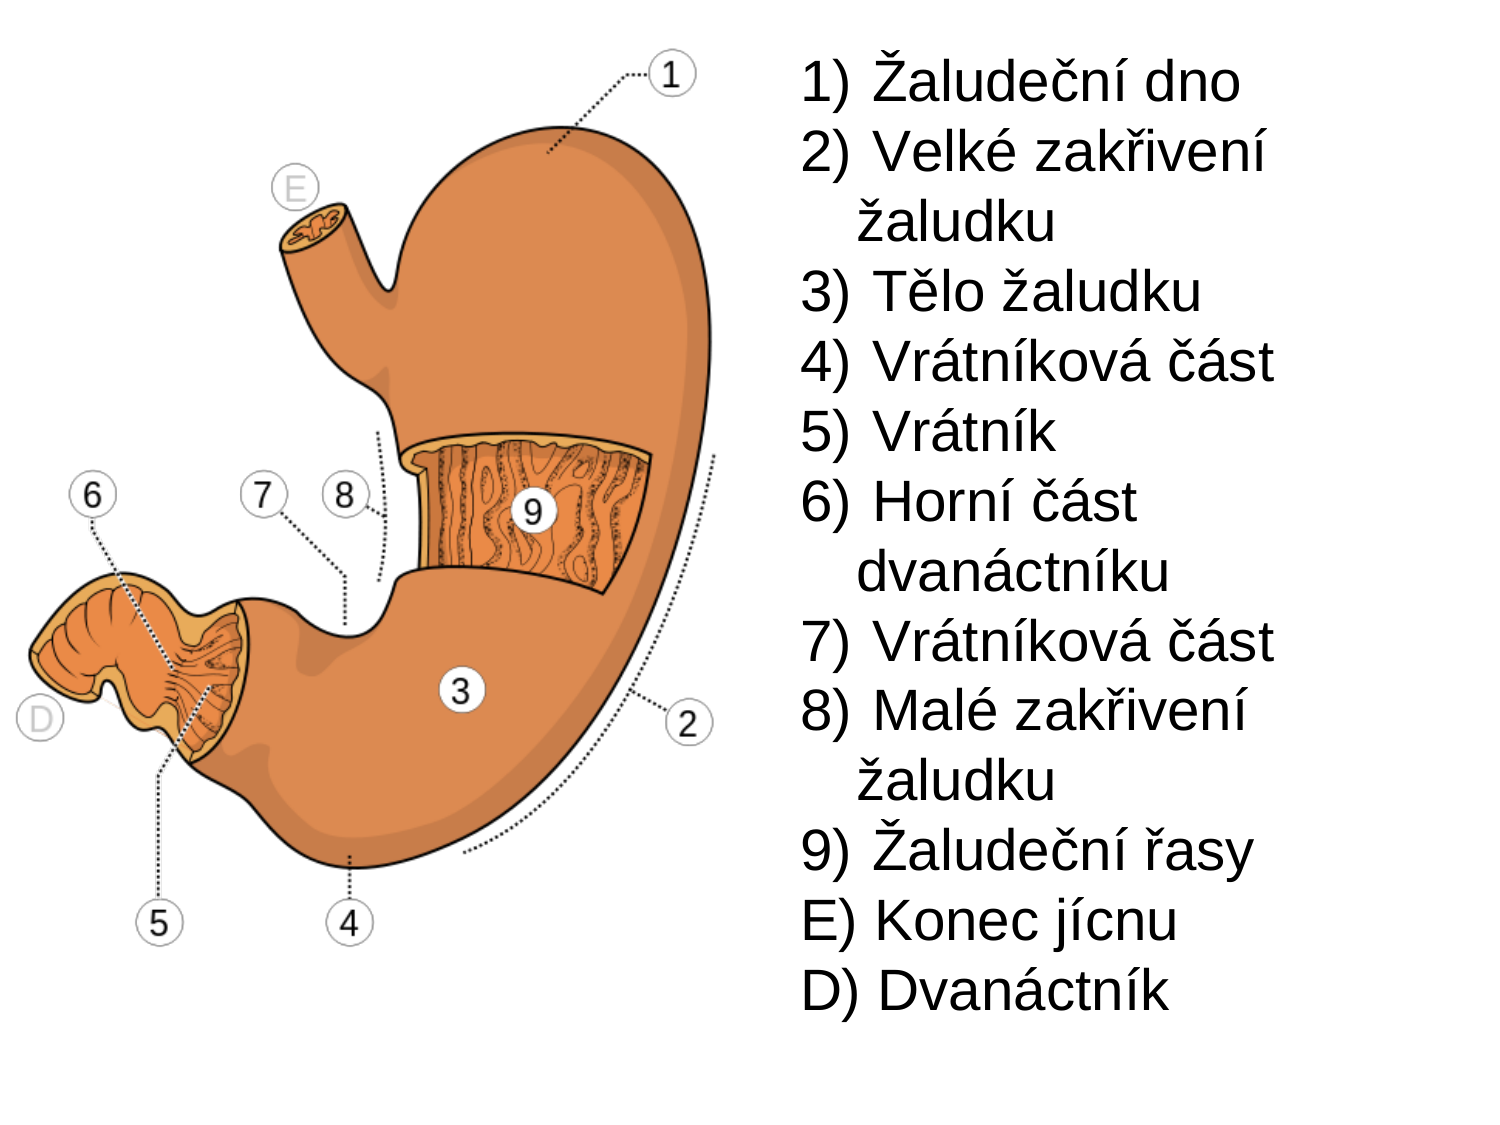

Žaludeční dno
 Velké zakřivení žaludku
 Tělo žaludku
 Vrátníková část
 Vrátník
 Horní část dvanáctníku
 Vrátníková část
 Malé zakřivení žaludku
 Žaludeční řasy
E) Konec jícnu
D) Dvanáctník